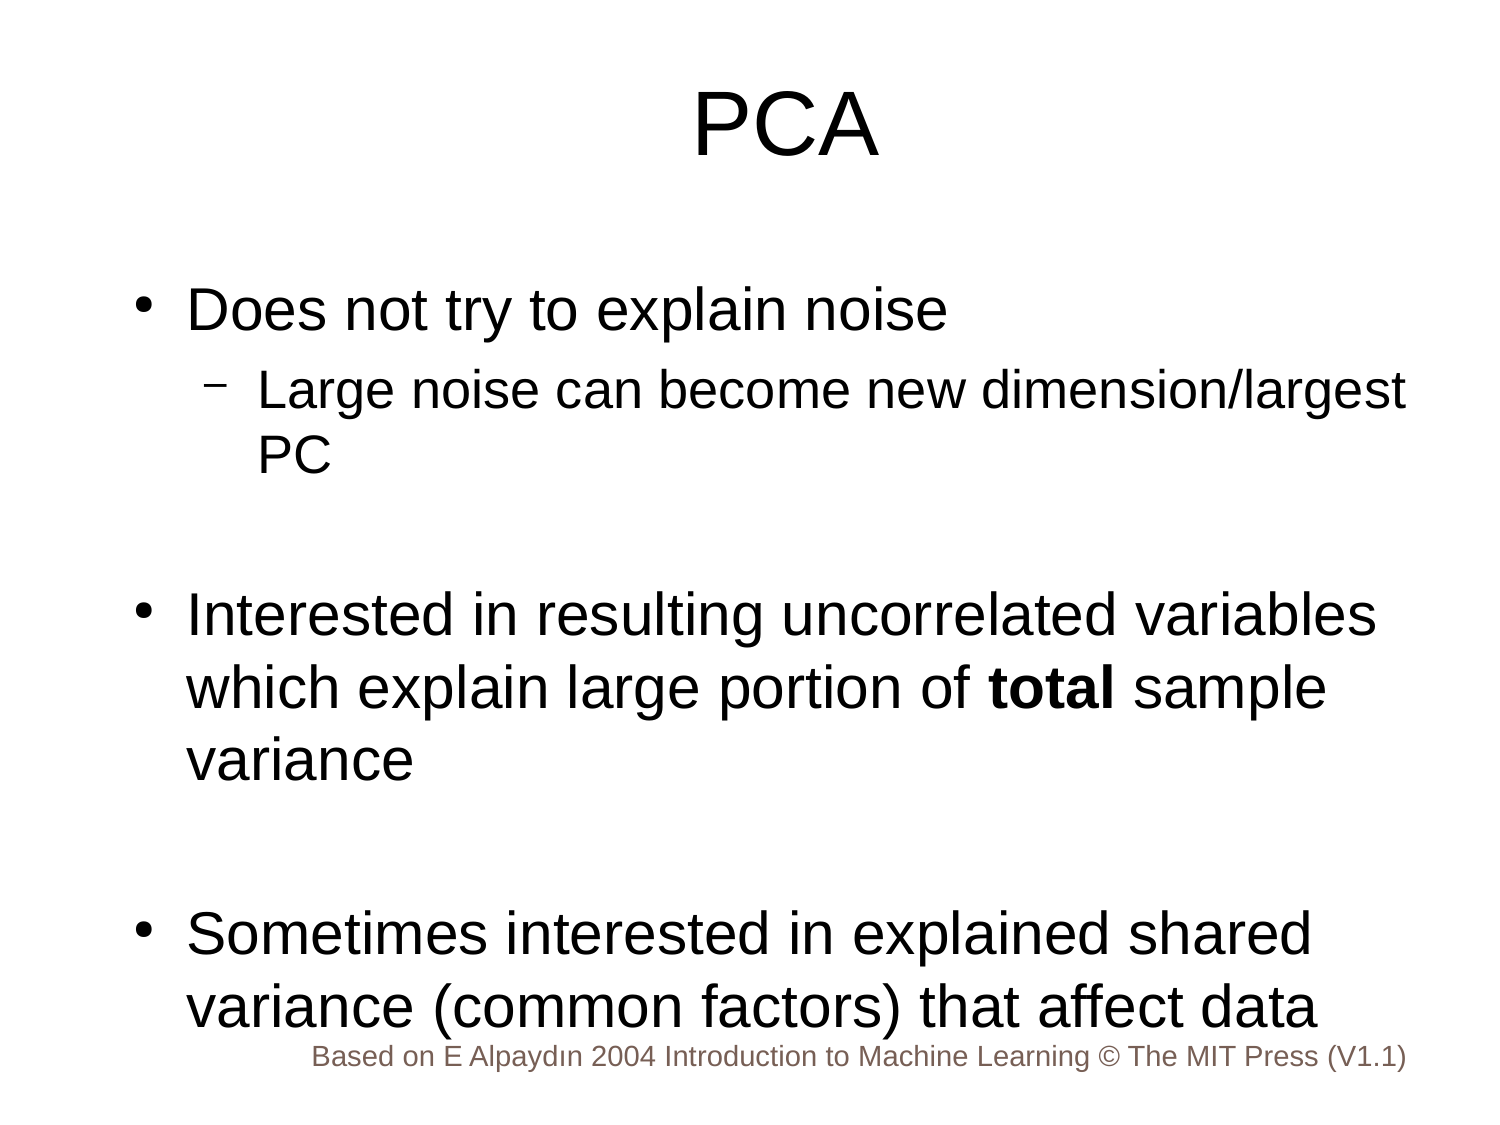

# PCA
Does not try to explain noise
Large noise can become new dimension/largest PC
Interested in resulting uncorrelated variables which explain large portion of total sample variance
Sometimes interested in explained shared variance (common factors) that affect data
Based on E Alpaydın 2004 Introduction to Machine Learning © The MIT Press (V1.1)